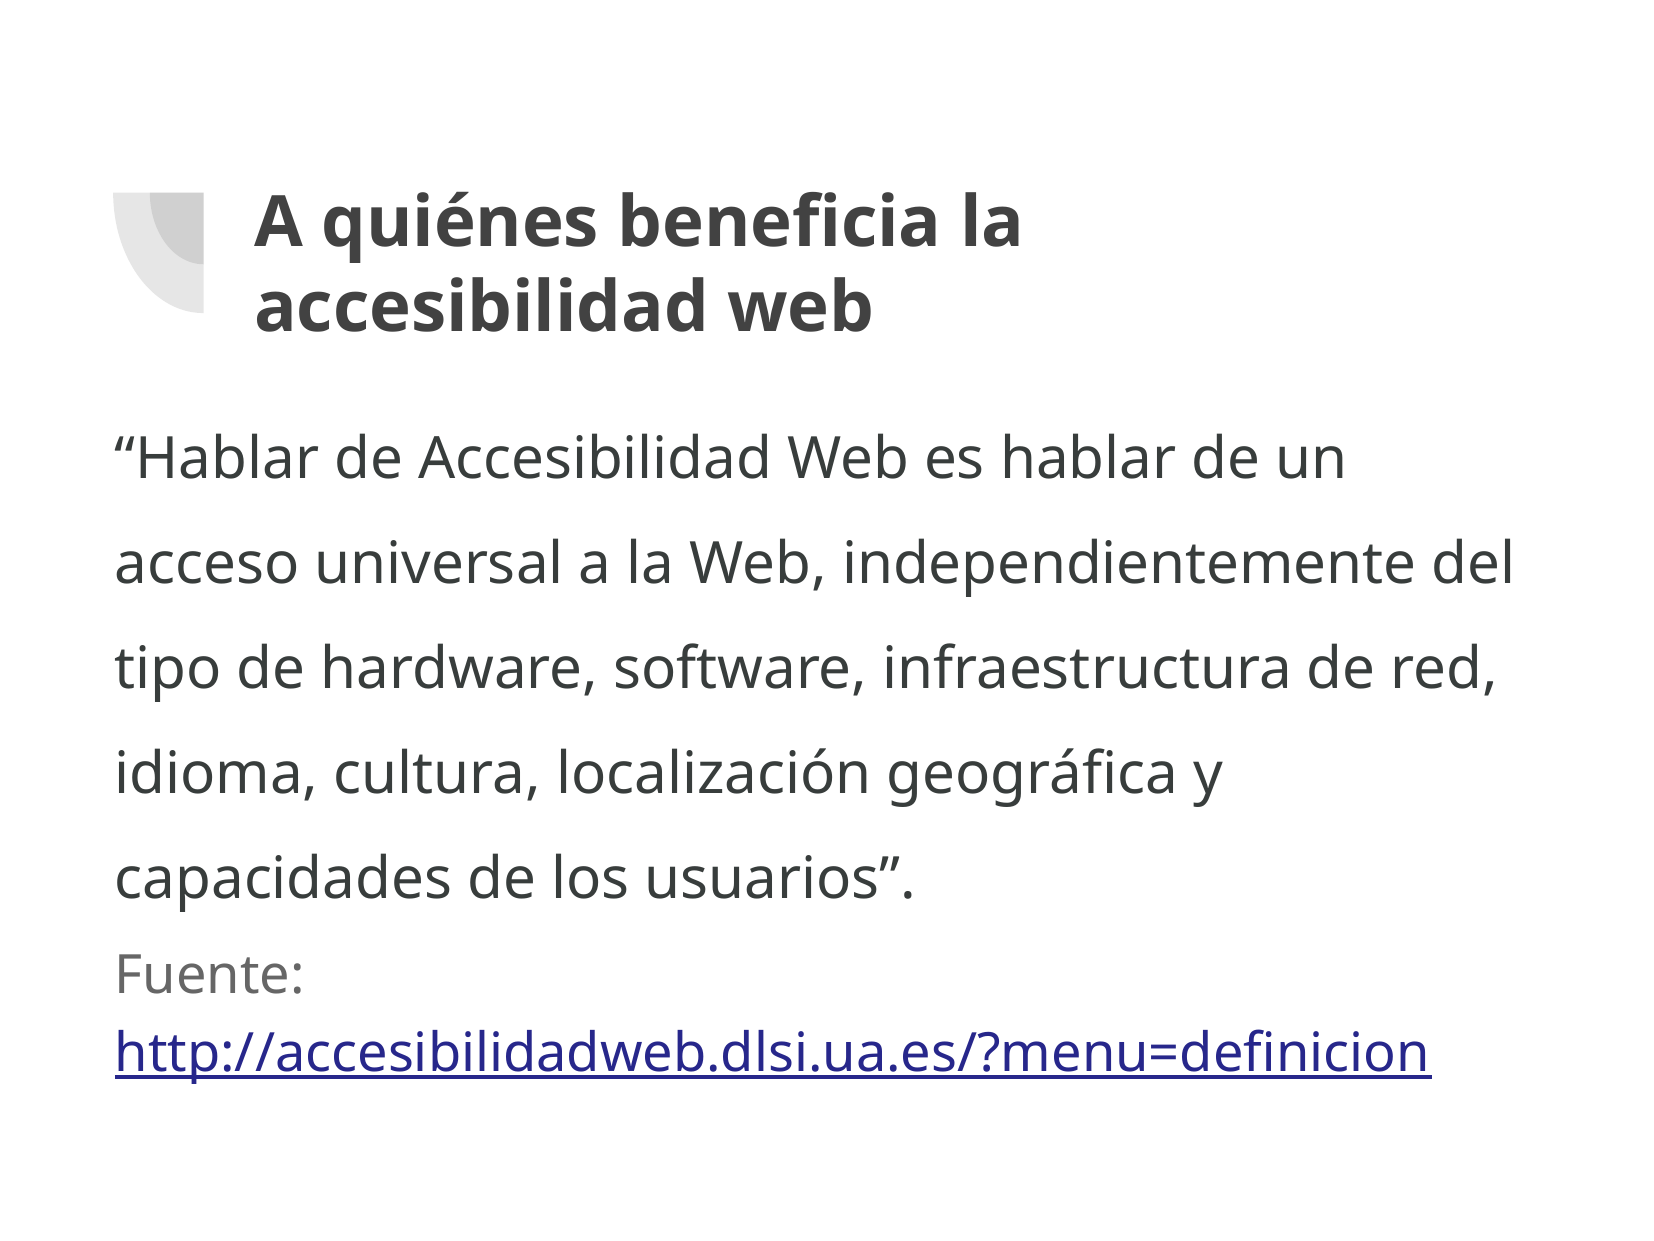

# A quiénes beneficia la accesibilidad web
“Hablar de Accesibilidad Web es hablar de un acceso universal a la Web, independientemente del tipo de hardware, software, infraestructura de red, idioma, cultura, localización geográfica y capacidades de los usuarios”.
Fuente: http://accesibilidadweb.dlsi.ua.es/?menu=definicion